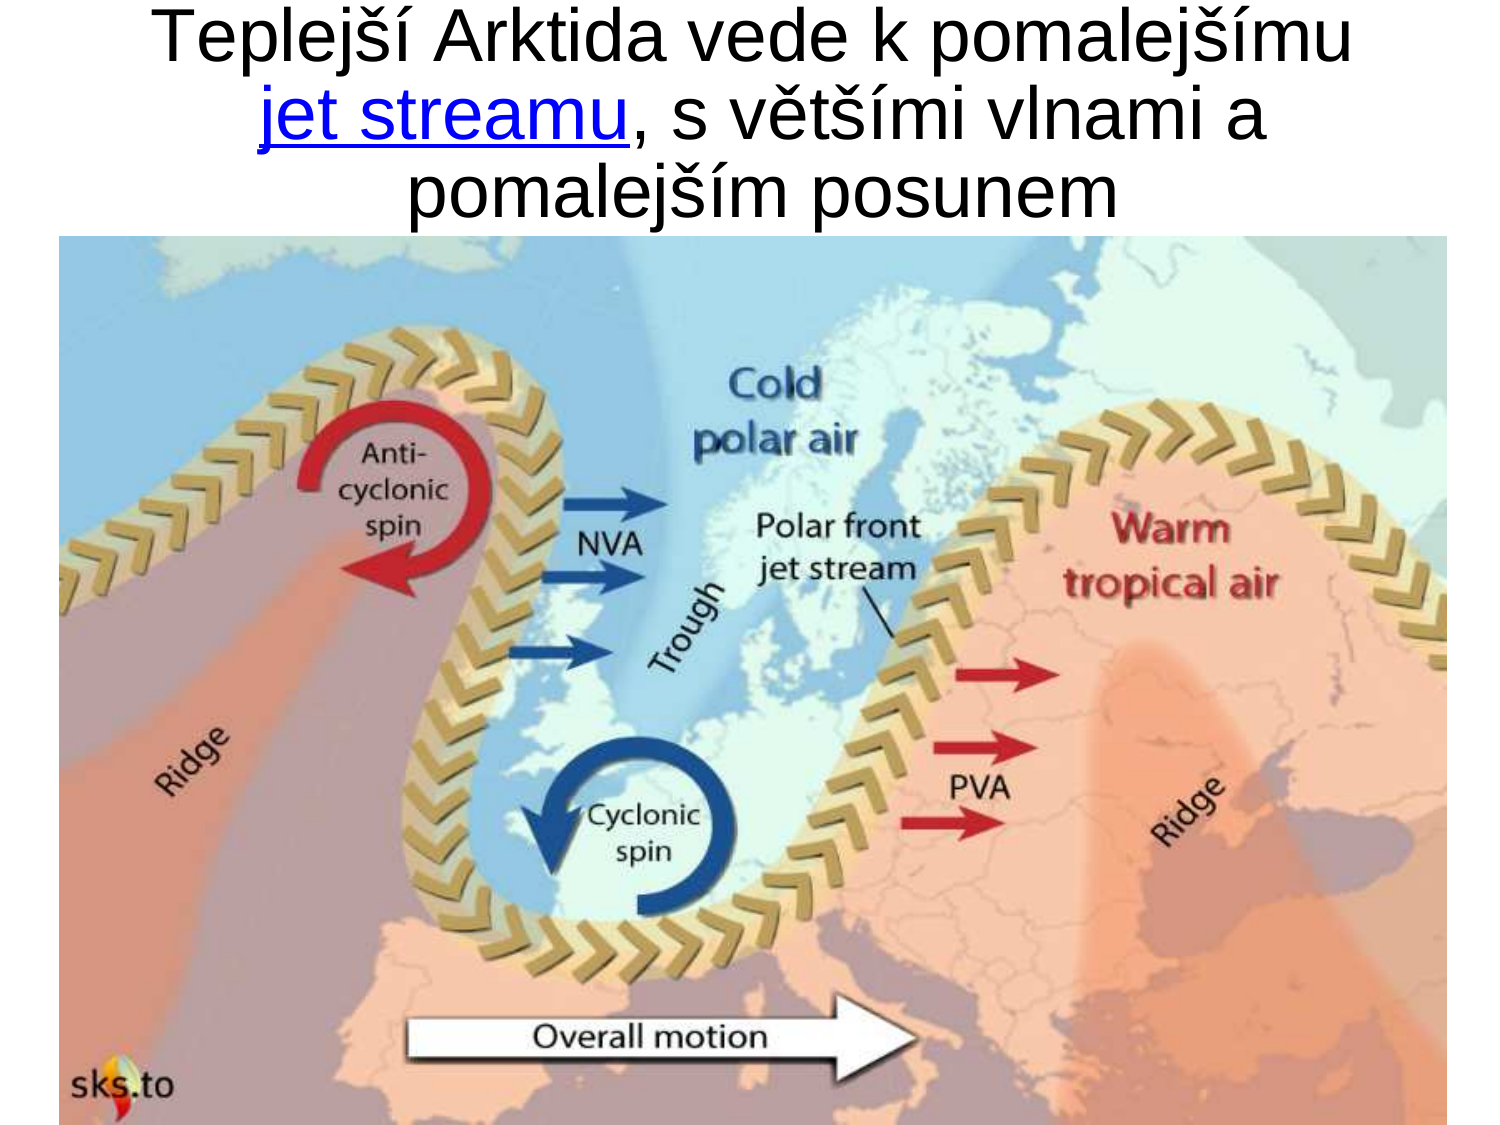

# Teplejší Arktida vede k pomalejšímu jet streamu, s většími vlnami a pomalejším posunem